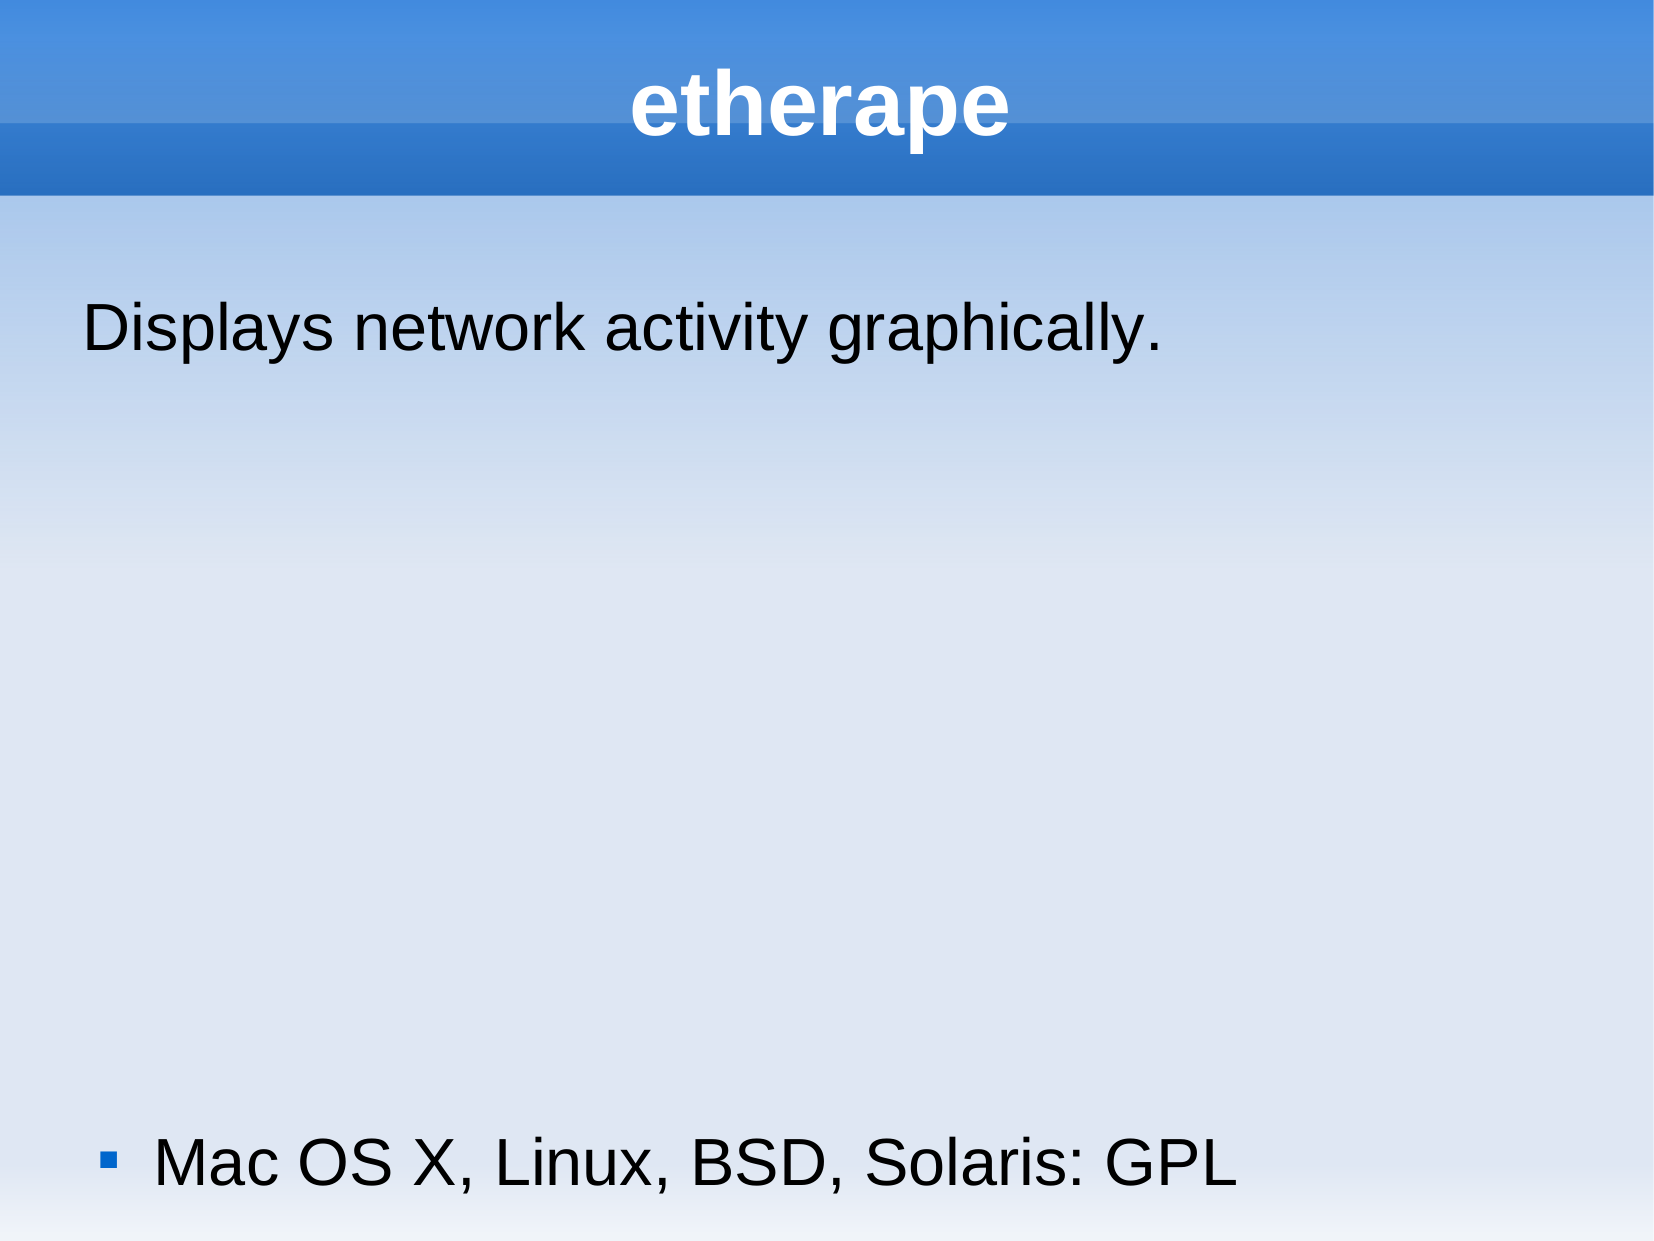

# etherape
Displays network activity graphically.
Mac OS X, Linux, BSD, Solaris: GPL